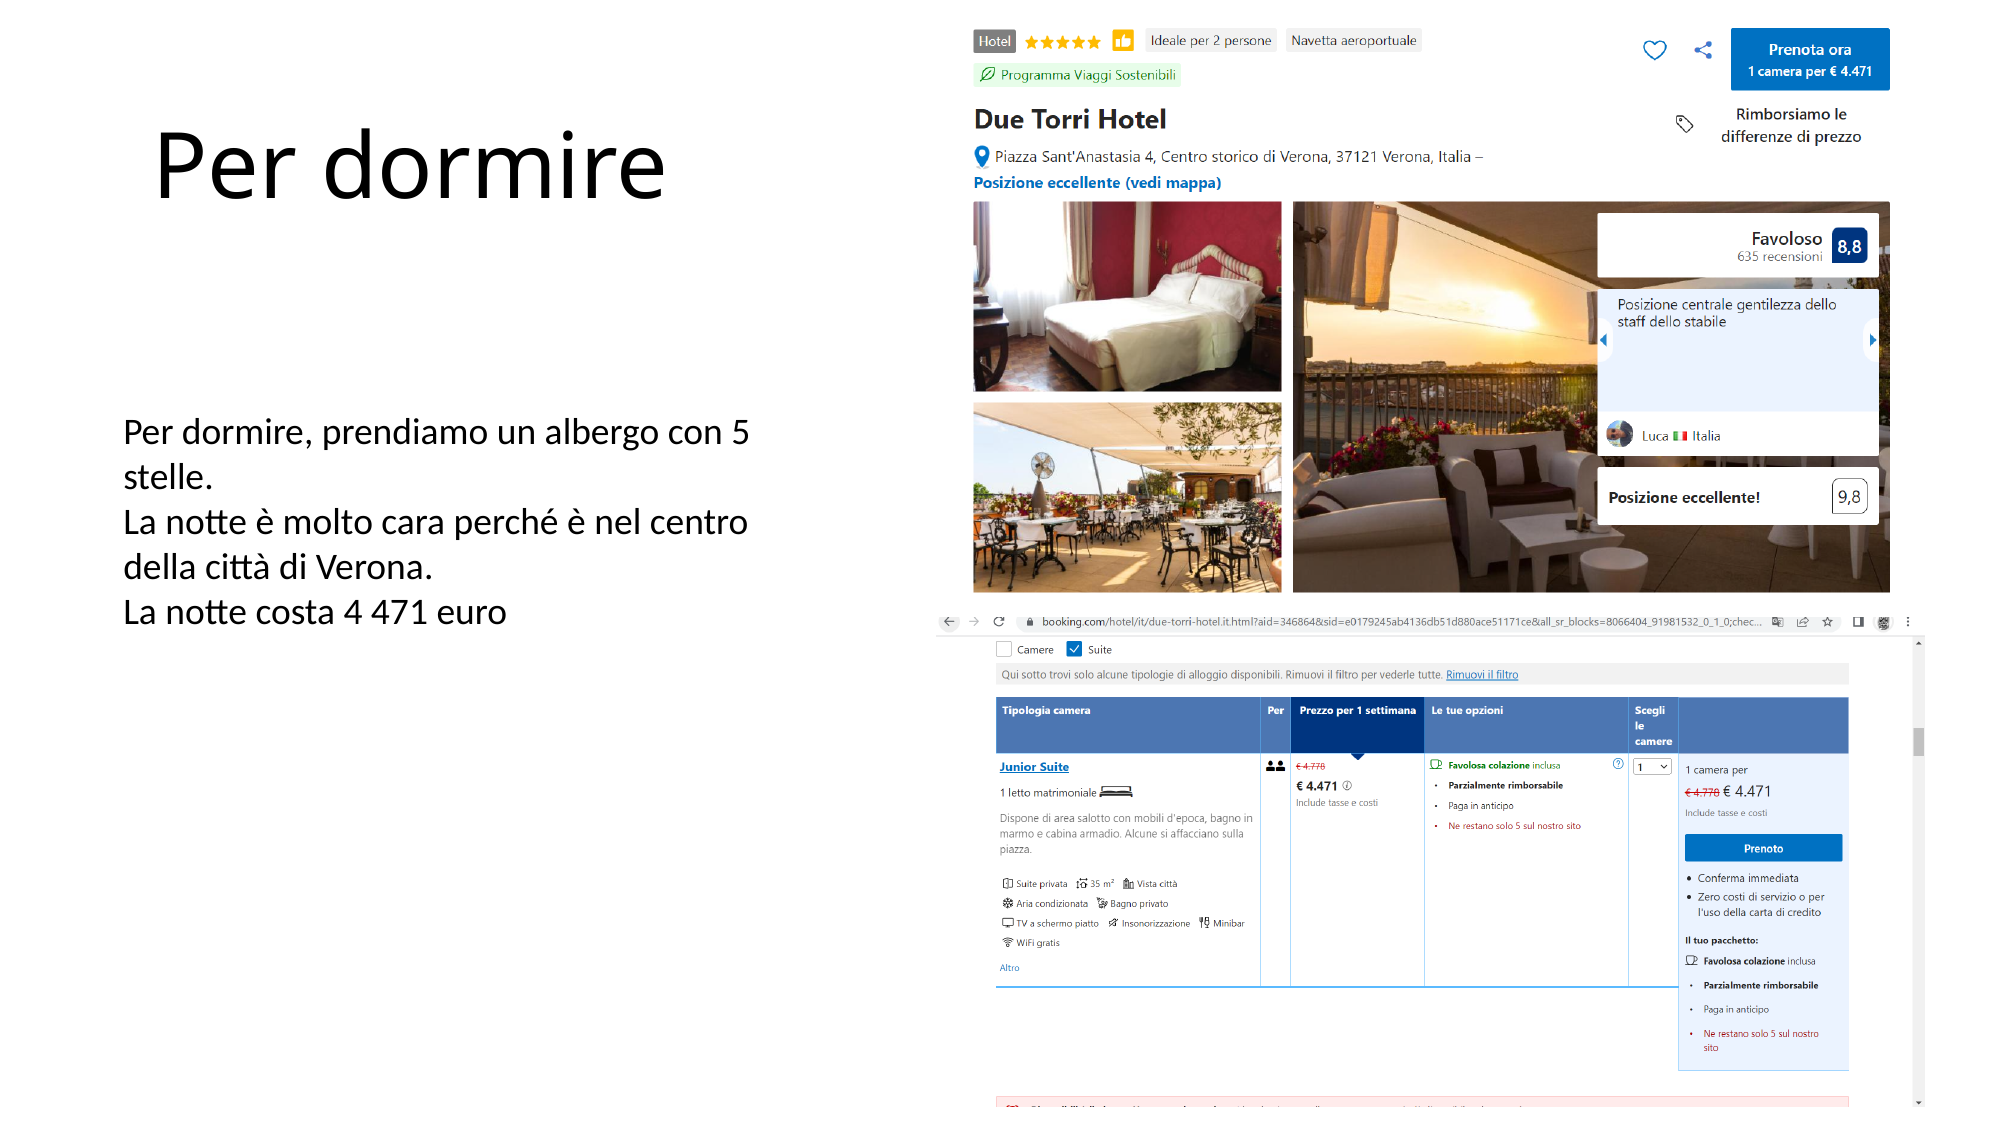

# Per dormire
Per dormire, prendiamo un albergo con 5 stelle.
La notte è molto cara perché è nel centro della città di Verona.
La notte costa 4 471 euro